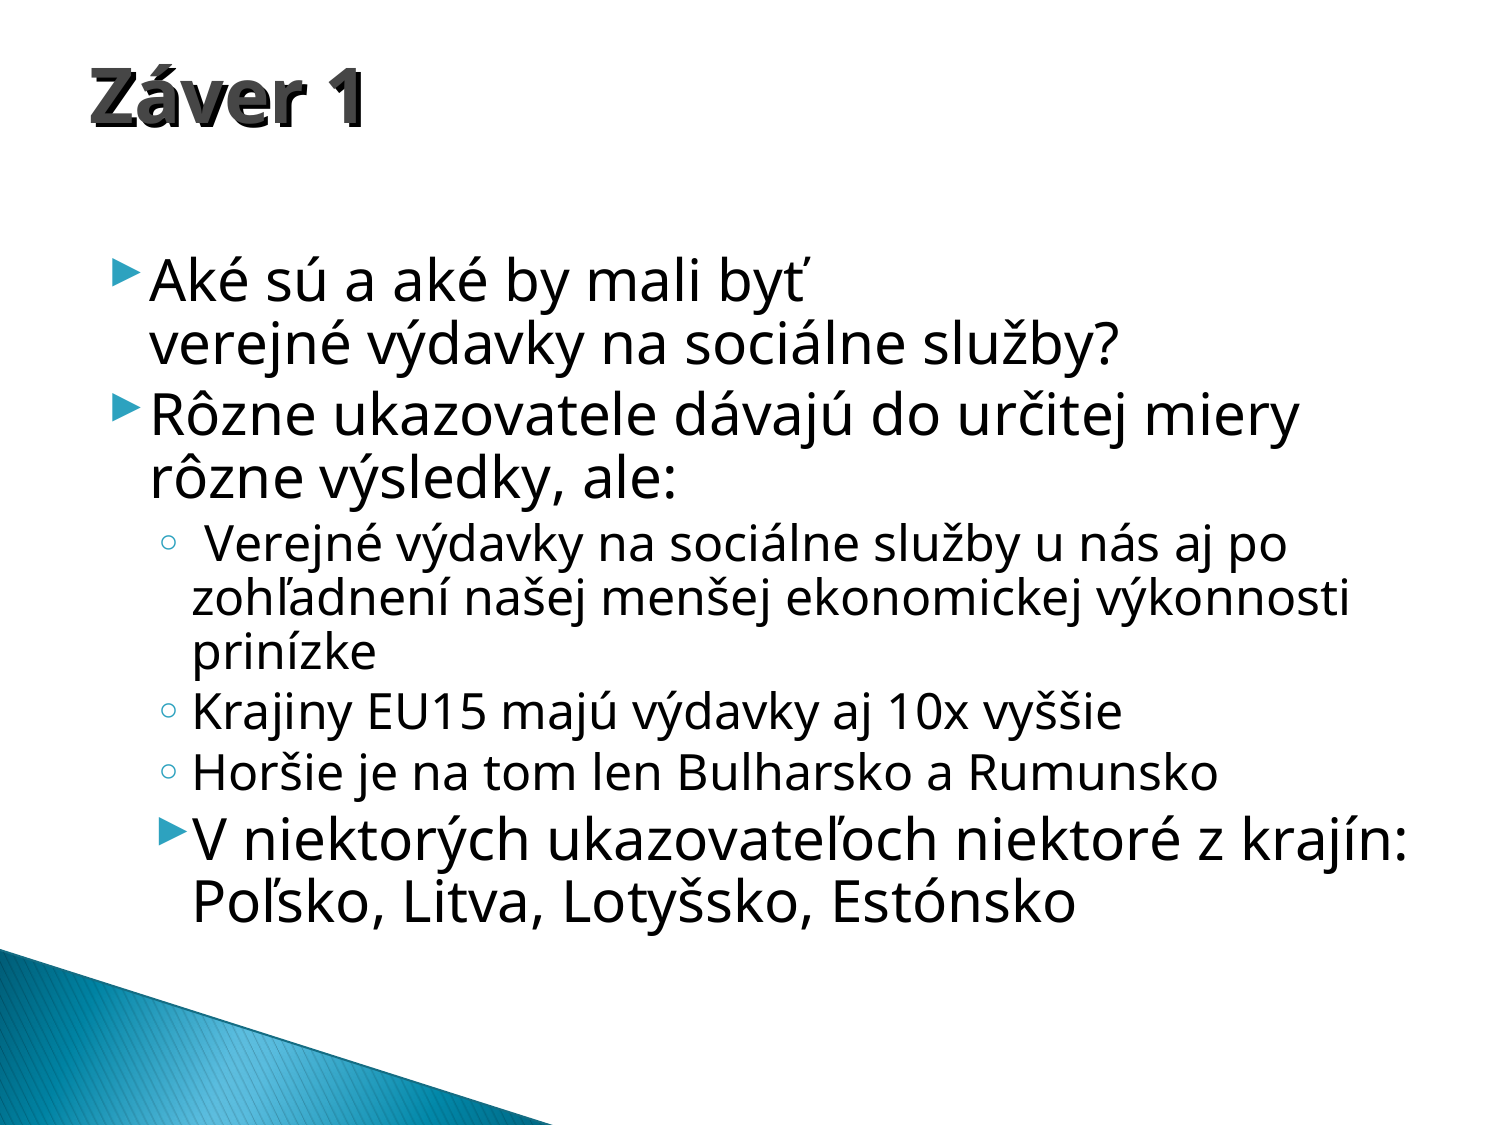

Záver 1
Aké sú a aké by mali byť
verejné výdavky na sociálne služby?
Rôzne ukazovatele dávajú do určitej miery rôzne výsledky, ale:
 Verejné výdavky na sociálne služby u nás aj po zohľadnení našej menšej ekonomickej výkonnosti prinízke
Krajiny EU15 majú výdavky aj 10x vyššie
Horšie je na tom len Bulharsko a Rumunsko
V niektorých ukazovateľoch niektoré z krajín: Poľsko, Litva, Lotyšsko, Estónsko